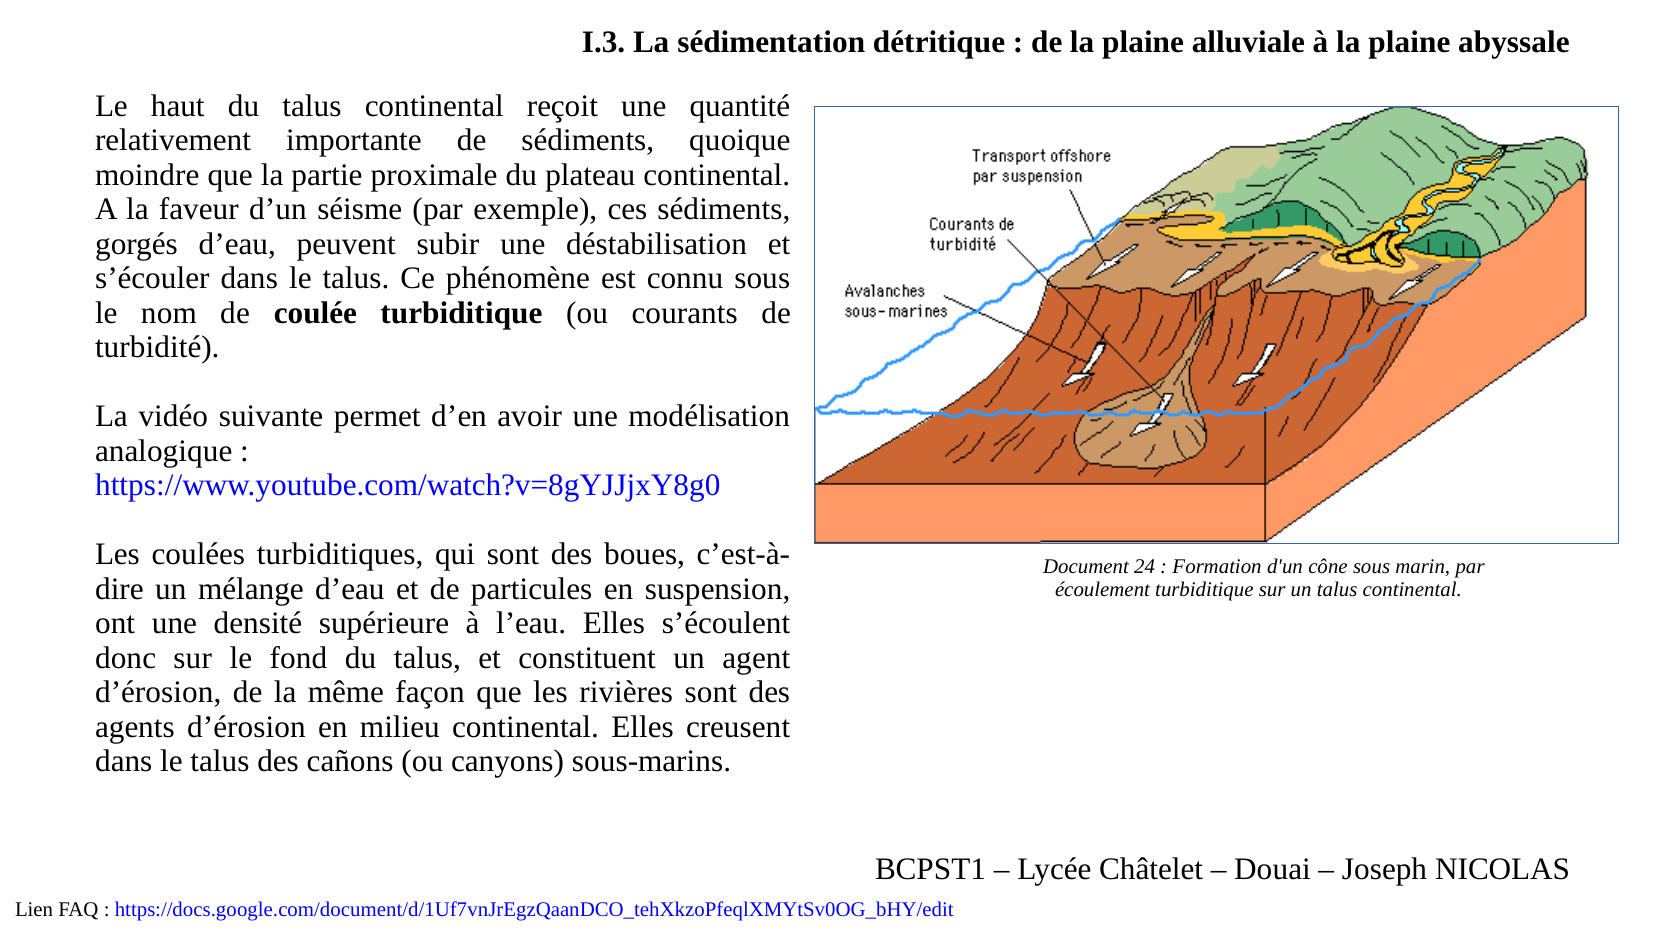

I.3. La sédimentation détritique : de la plaine alluviale à la plaine abyssale
Le haut du talus continental reçoit une quantité relativement importante de sédiments, quoique moindre que la partie proximale du plateau continental. A la faveur d’un séisme (par exemple), ces sédiments, gorgés d’eau, peuvent subir une déstabilisation et s’écouler dans le talus. Ce phénomène est connu sous le nom de coulée turbiditique (ou courants de turbidité).
La vidéo suivante permet d’en avoir une modélisation analogique :
https://www.youtube.com/watch?v=8gYJJjxY8g0
Les coulées turbiditiques, qui sont des boues, c’est-à-dire un mélange d’eau et de particules en suspension, ont une densité supérieure à l’eau. Elles s’écoulent donc sur le fond du talus, et constituent un agent d’érosion, de la même façon que les rivières sont des agents d’érosion en milieu continental. Elles creusent dans le talus des cañons (ou canyons) sous-marins.
Document 24 : Formation d'un cône sous marin, par écoulement turbiditique sur un talus continental.
BCPST1 – Lycée Châtelet – Douai – Joseph NICOLAS
Lien FAQ : https://docs.google.com/document/d/1Uf7vnJrEgzQaanDCO_tehXkzoPfeqlXMYtSv0OG_bHY/edit